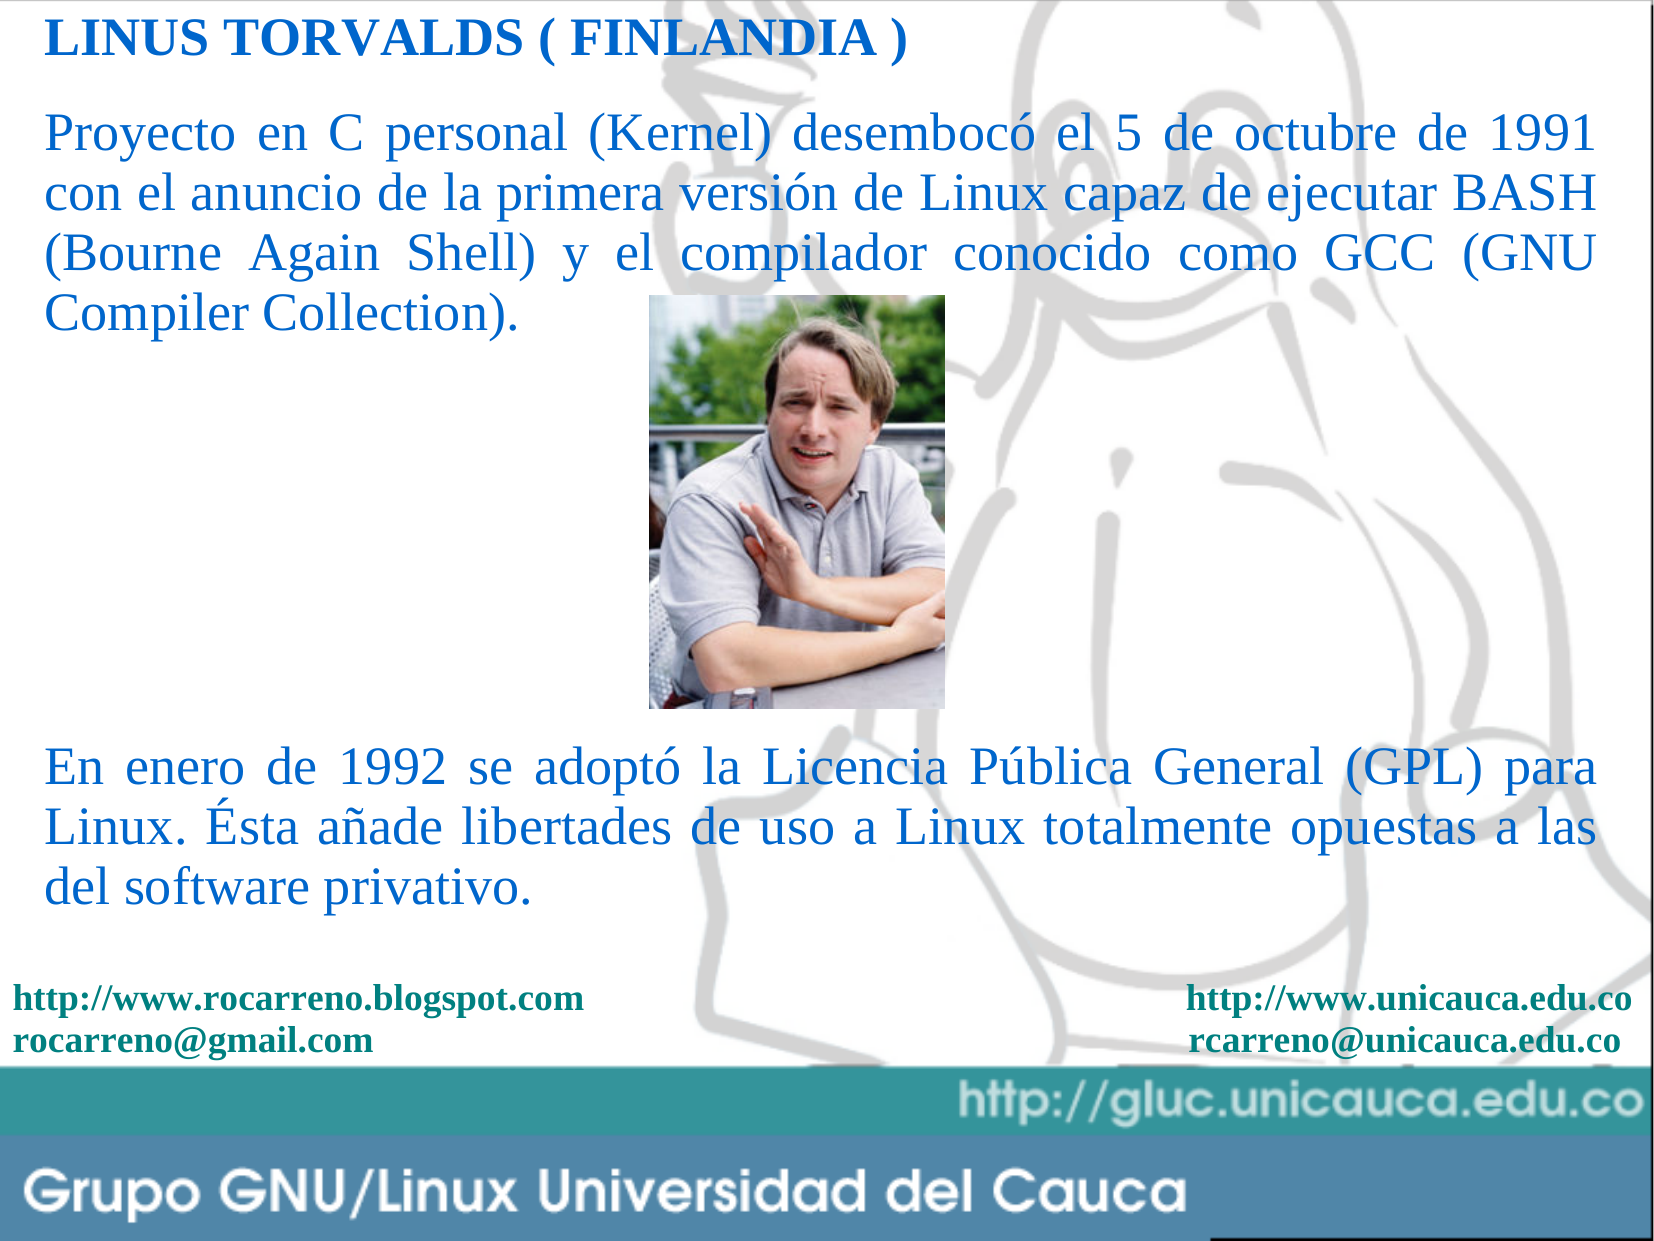

LINUS TORVALDS ( FINLANDIA )
Proyecto en C personal (Kernel) desembocó el 5 de octubre de 1991 con el anuncio de la primera versión de Linux capaz de ejecutar BASH (Bourne Again Shell) y el compilador conocido como GCC (GNU Compiler Collection).
En enero de 1992 se adoptó la Licencia Pública General (GPL) para Linux. Ésta añade libertades de uso a Linux totalmente opuestas a las del software privativo.
http://www.rocarreno.blogspot.com								 http://www.unicauca.edu.co
rocarreno@gmail.com										 rcarreno@unicauca.edu.co